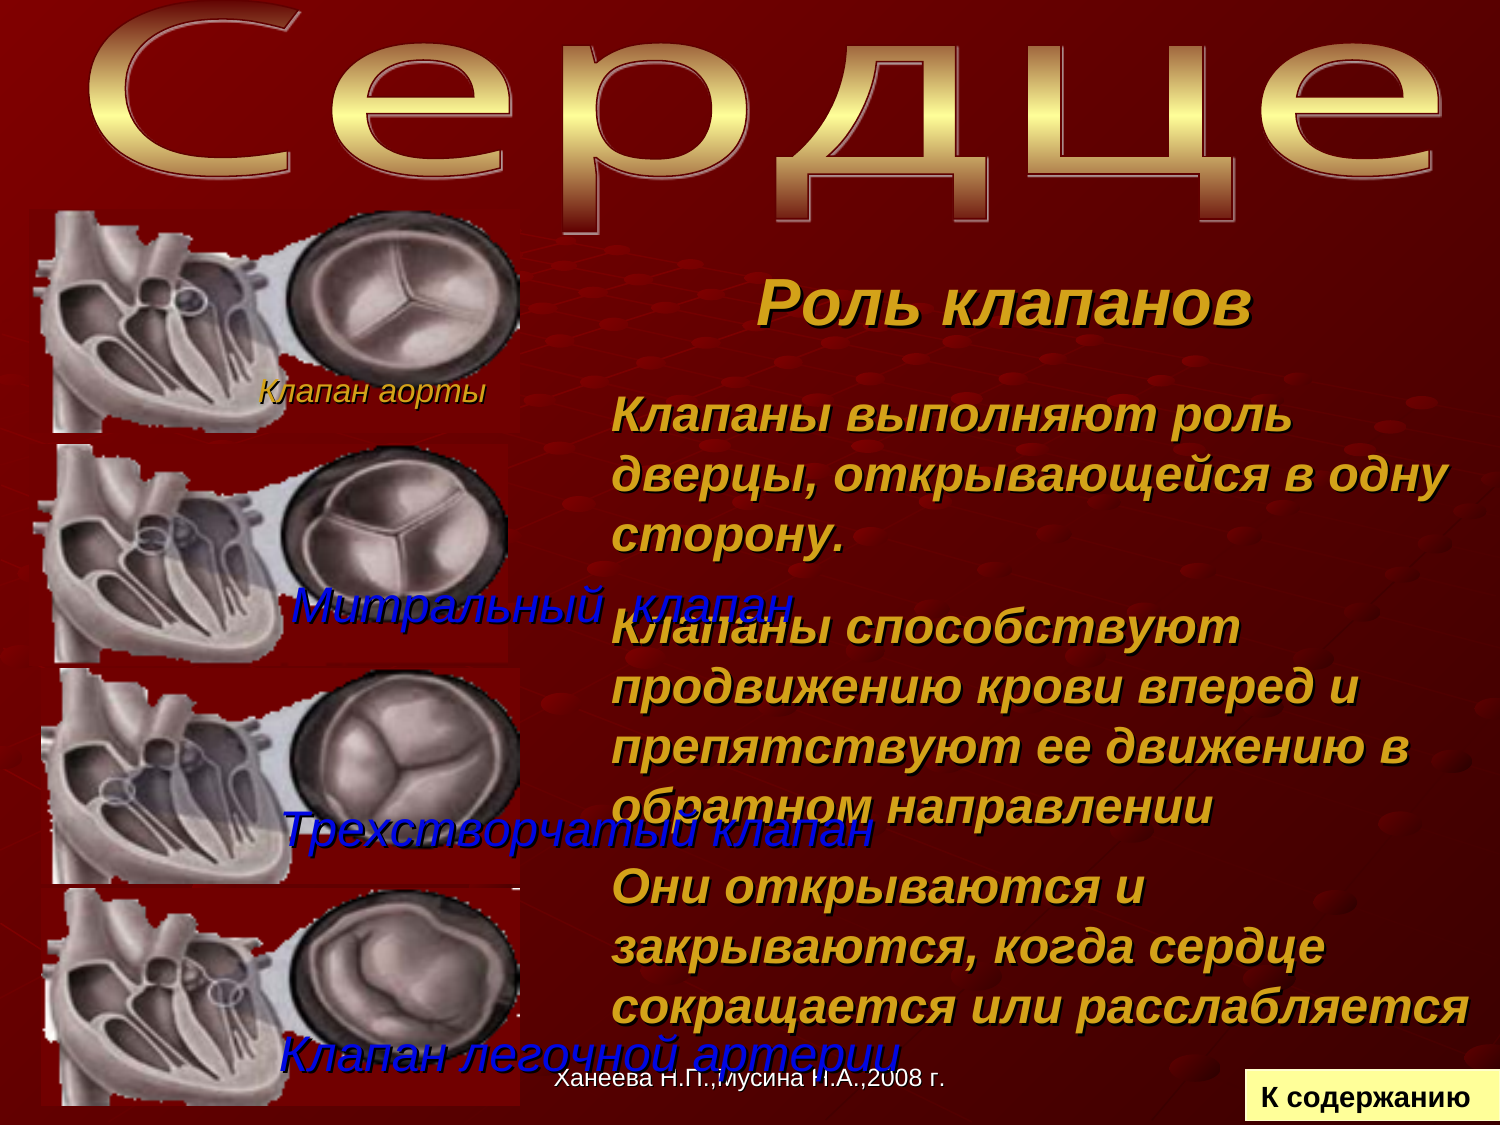

Сердце
# Роль клапанов
Клапан аорты
Клапаны выполняют роль дверцы, открывающейся в одну сторону.
Митральный клапан
Клапаны способствуют продвижению крови вперед и препятствуют ее движению в обратном направлении
Трехстворчатый клапан
Они открываются и закрываются, когда сердце сокращается или расслабляется
Клапан легочной артерии
Ханеева Н.П.,Мусина Н.А.,2008 г.
К содержанию